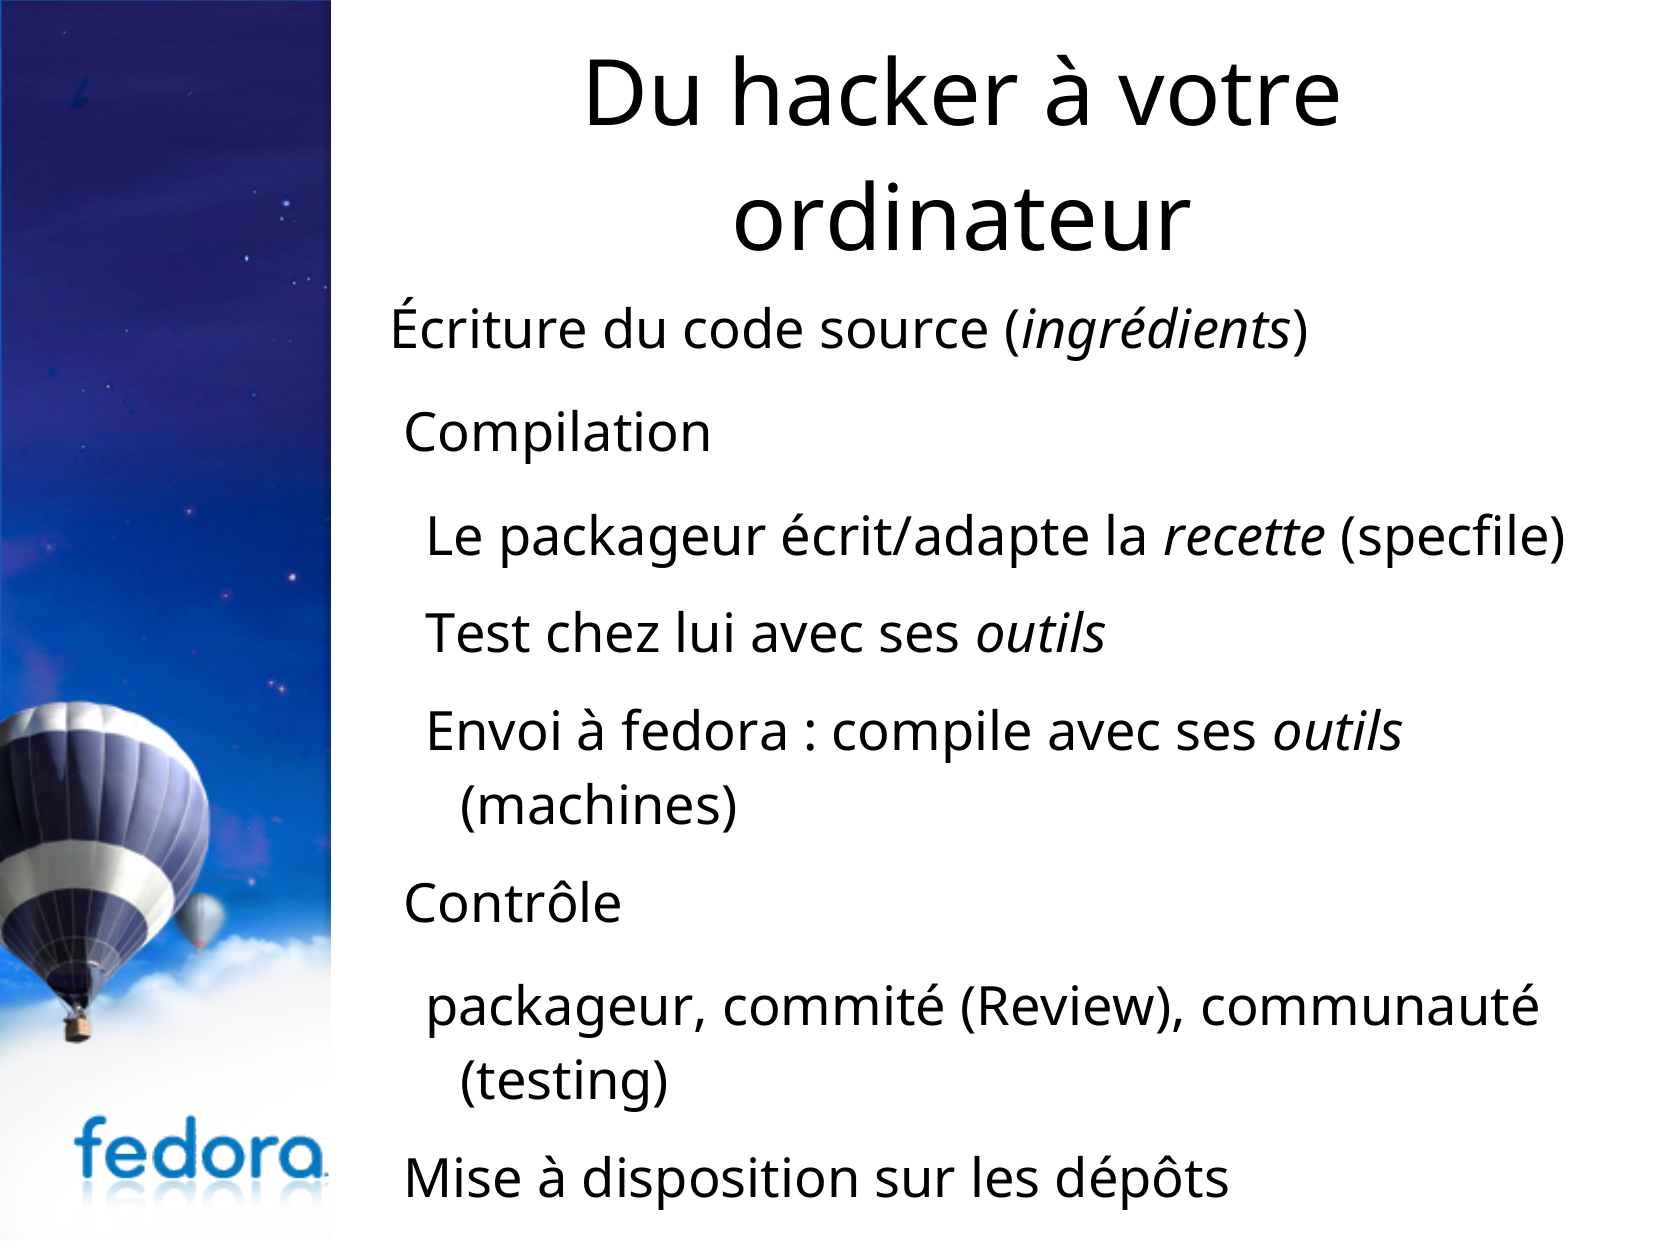

Du hacker à votre ordinateur
# Écriture du code source (ingrédients)
 Compilation
Le packageur écrit/adapte la recette (specfile)
Test chez lui avec ses outils
Envoi à fedora : compile avec ses outils (machines)
 Contrôle
packageur, commité (Review), communauté (testing)
 Mise à disposition sur les dépôts
 Installation sur votre machine (YUM !!!)